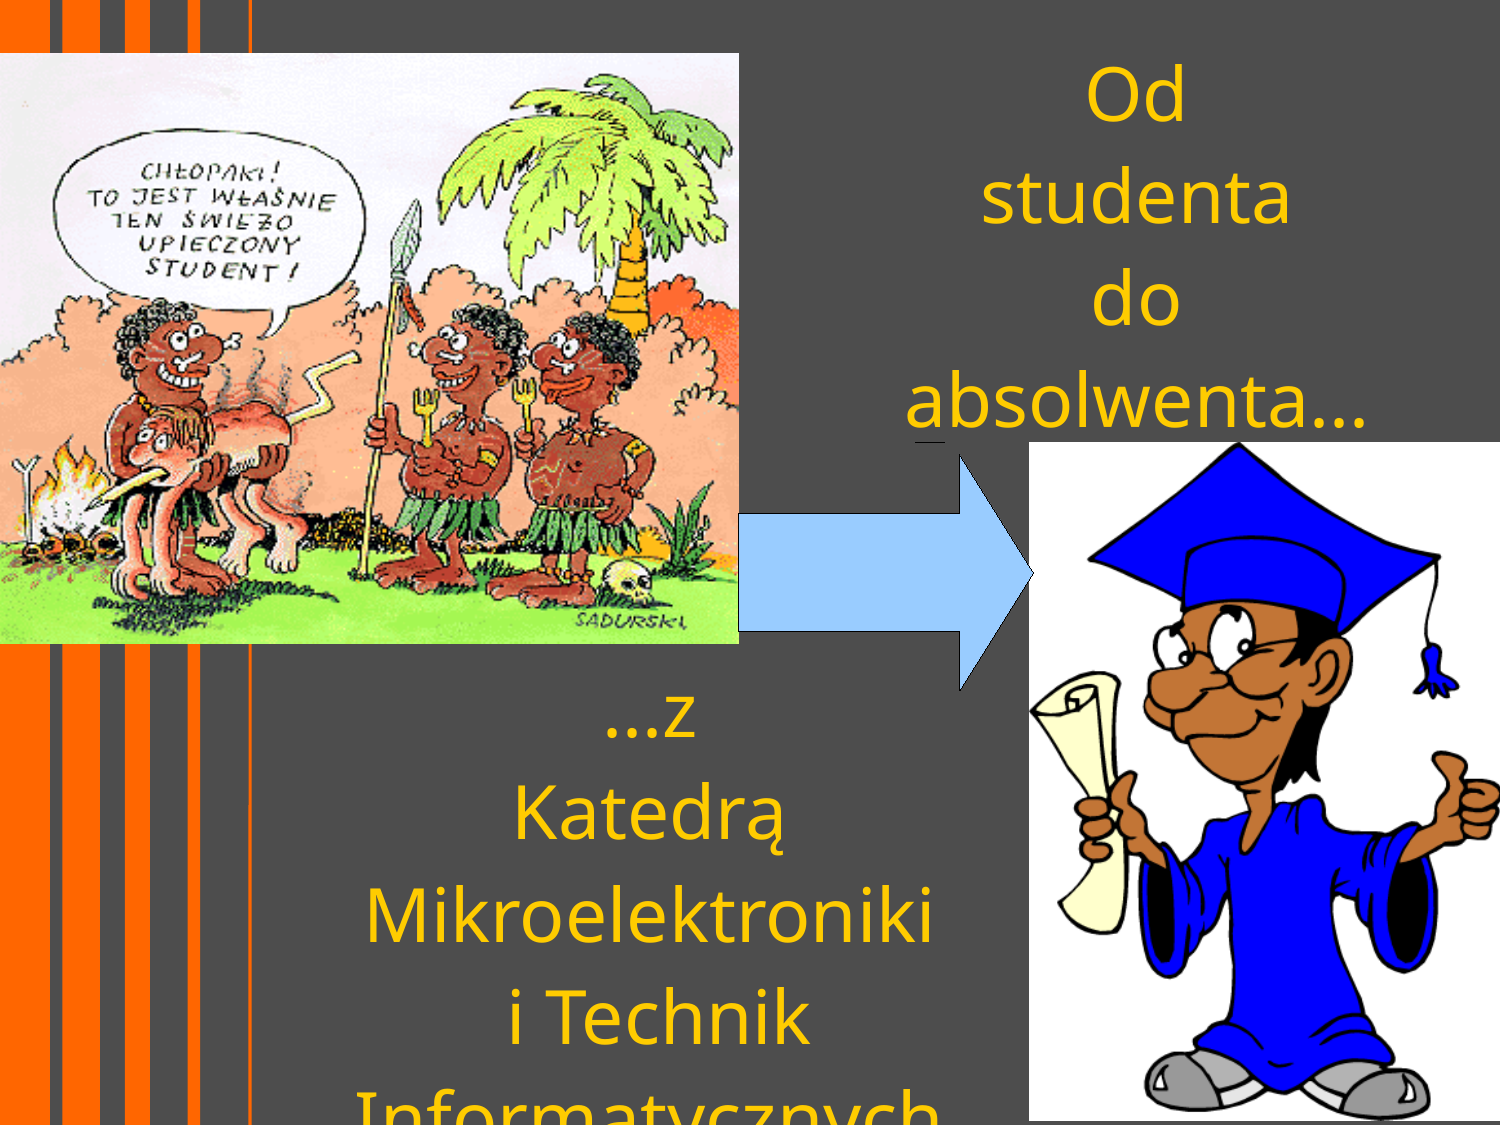

# Od studenta do absolwenta...
...z
Katedrą Mikroelektroniki
 i Technik Informatycznych